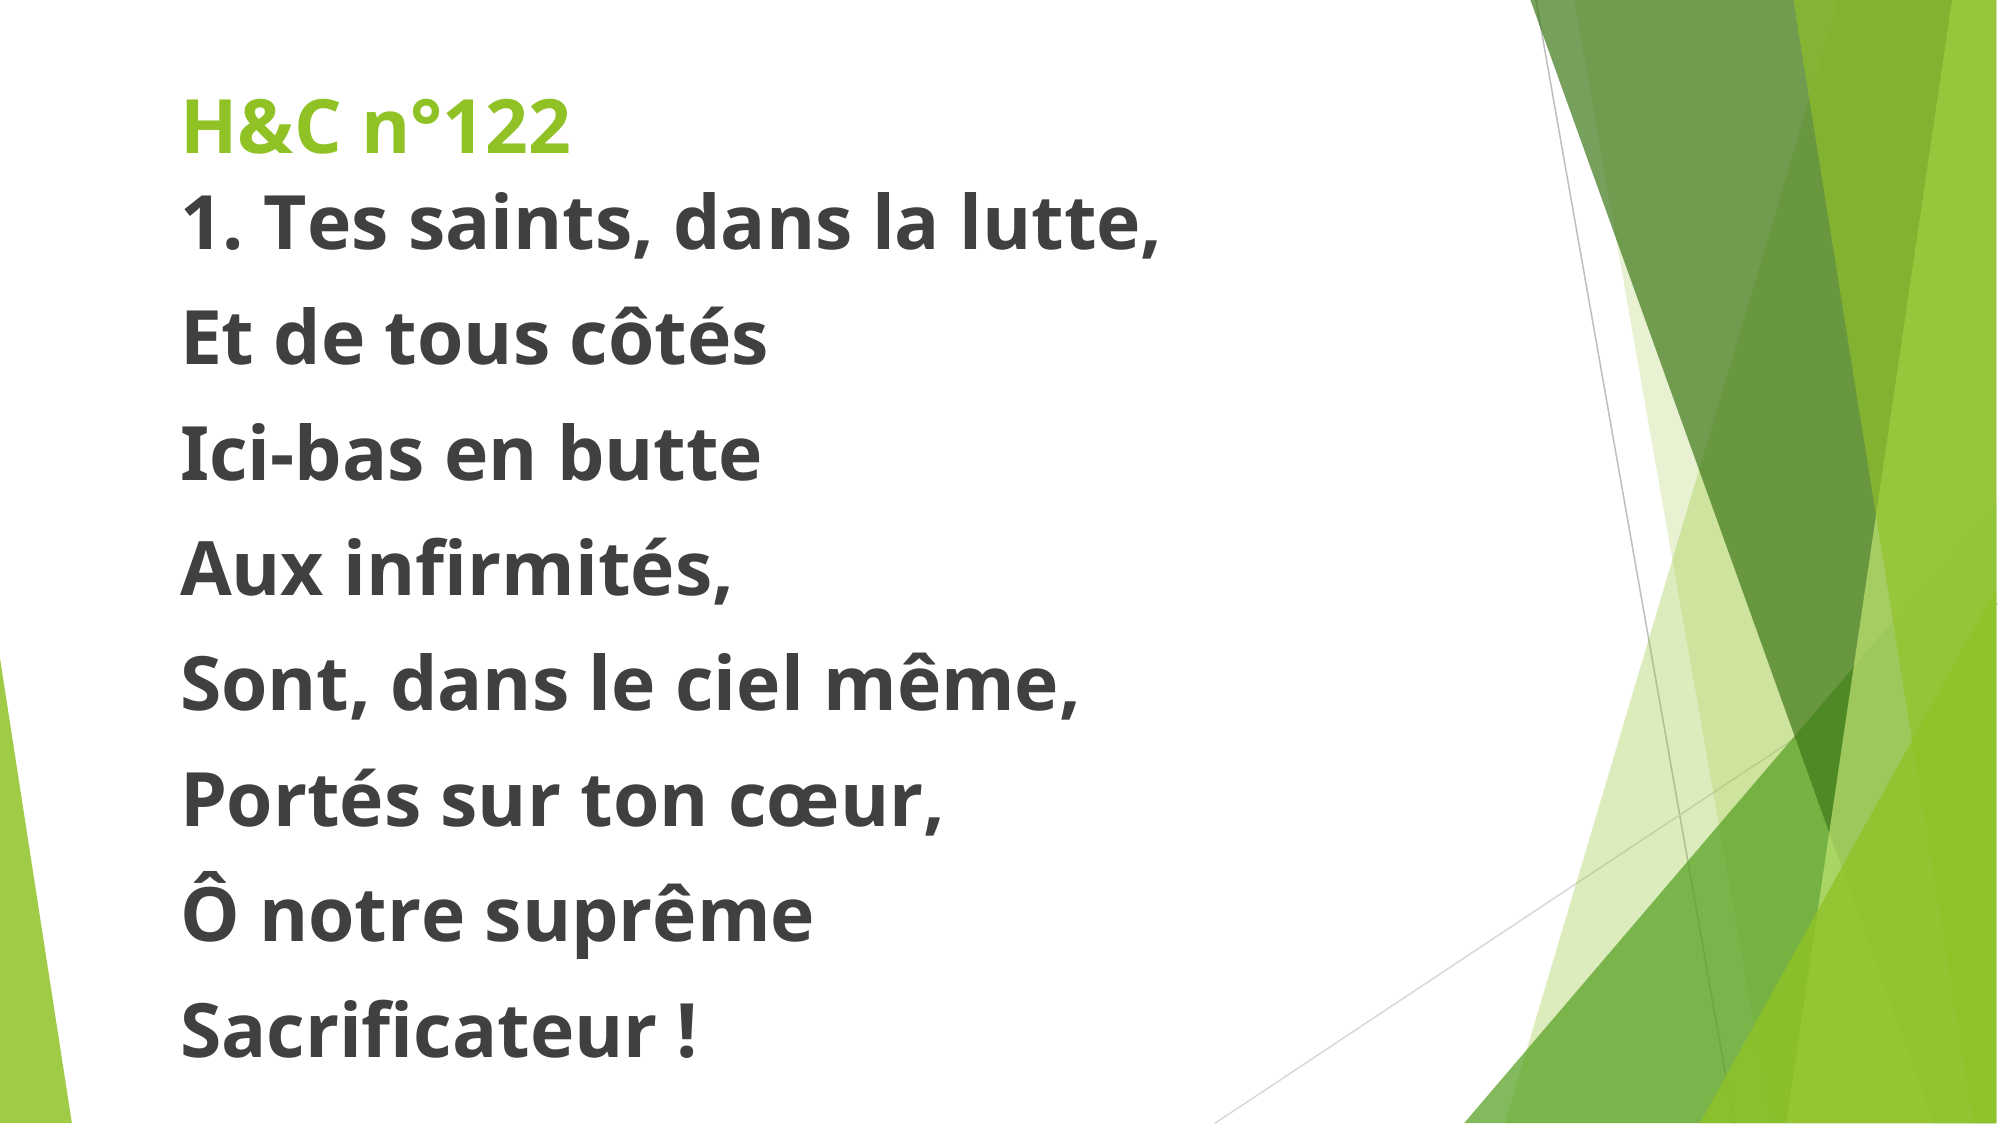

H&C n°122
1. Tes saints, dans la lutte,
Et de tous côtés
Ici-bas en butte
Aux infirmités,
Sont, dans le ciel même,
Portés sur ton cœur,
Ô notre suprême
Sacrificateur !